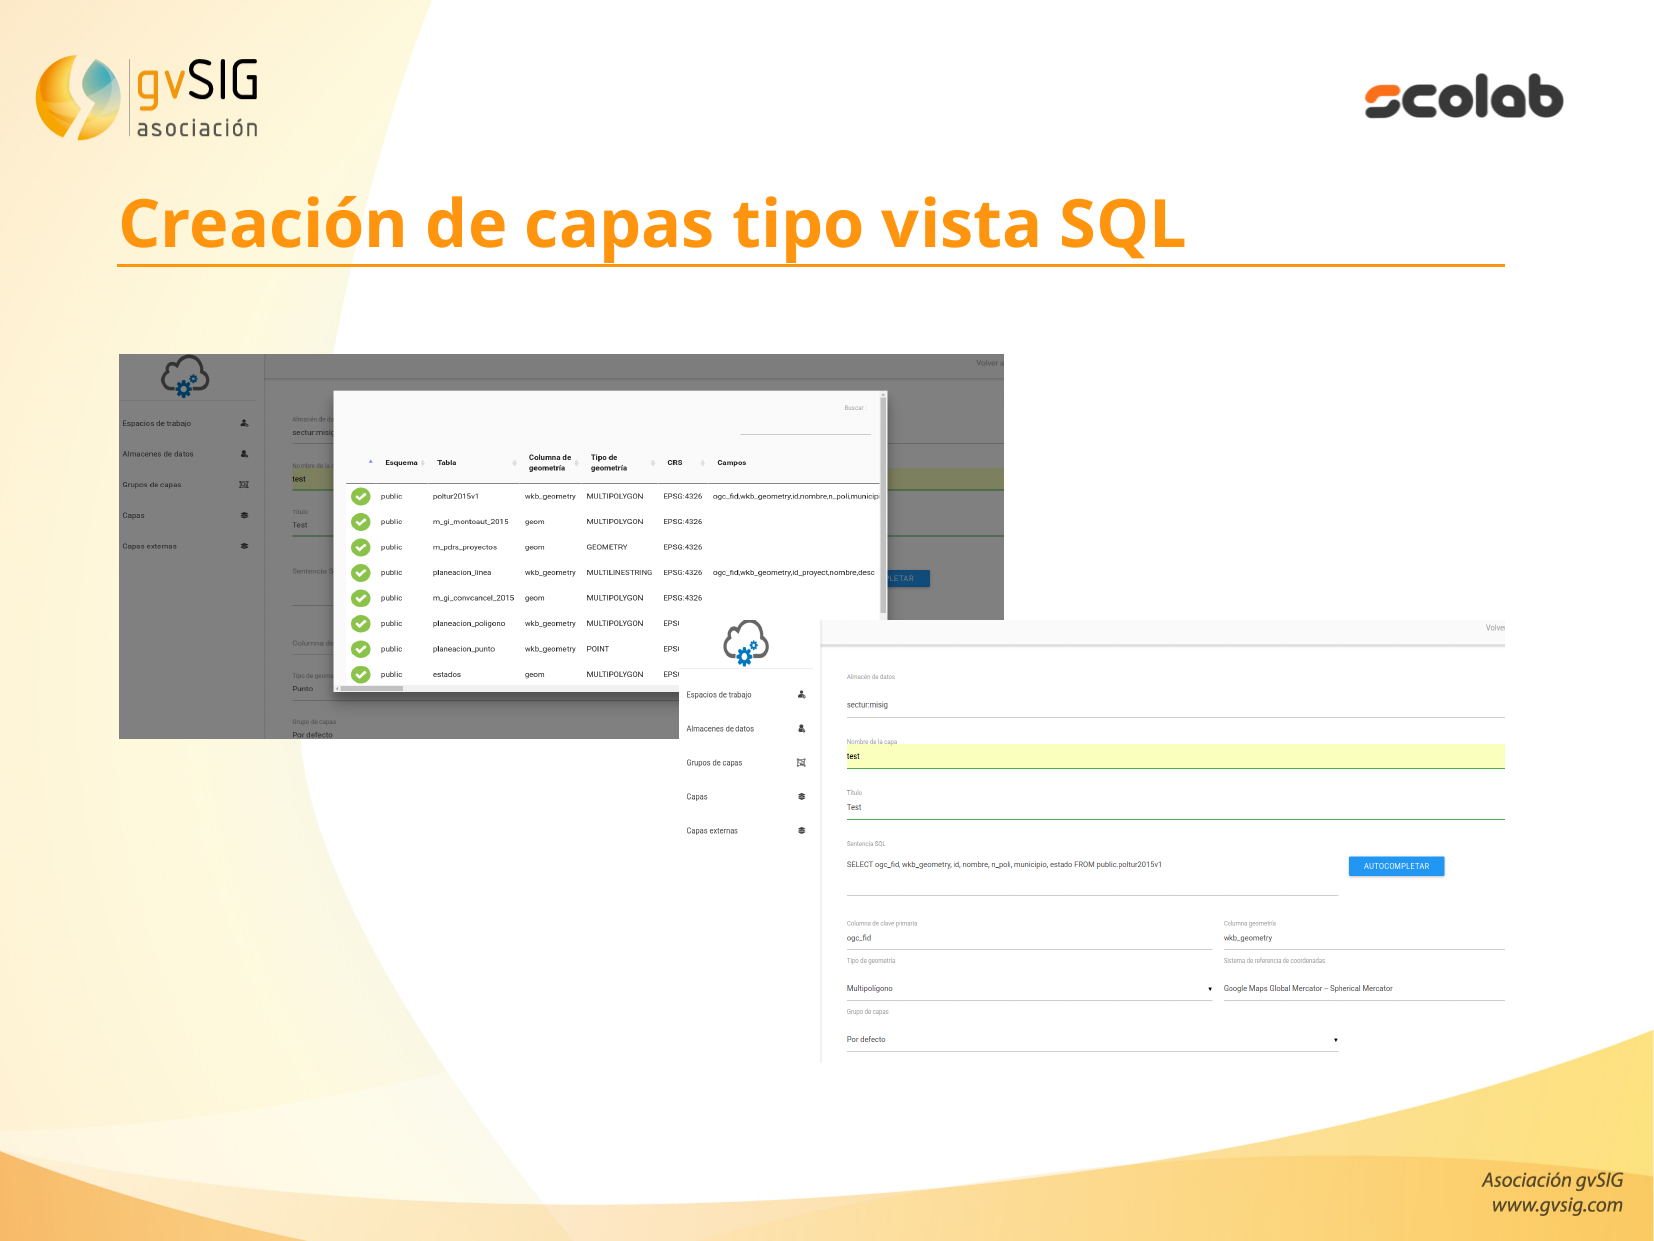

# Creación de capas tipo vista SQL